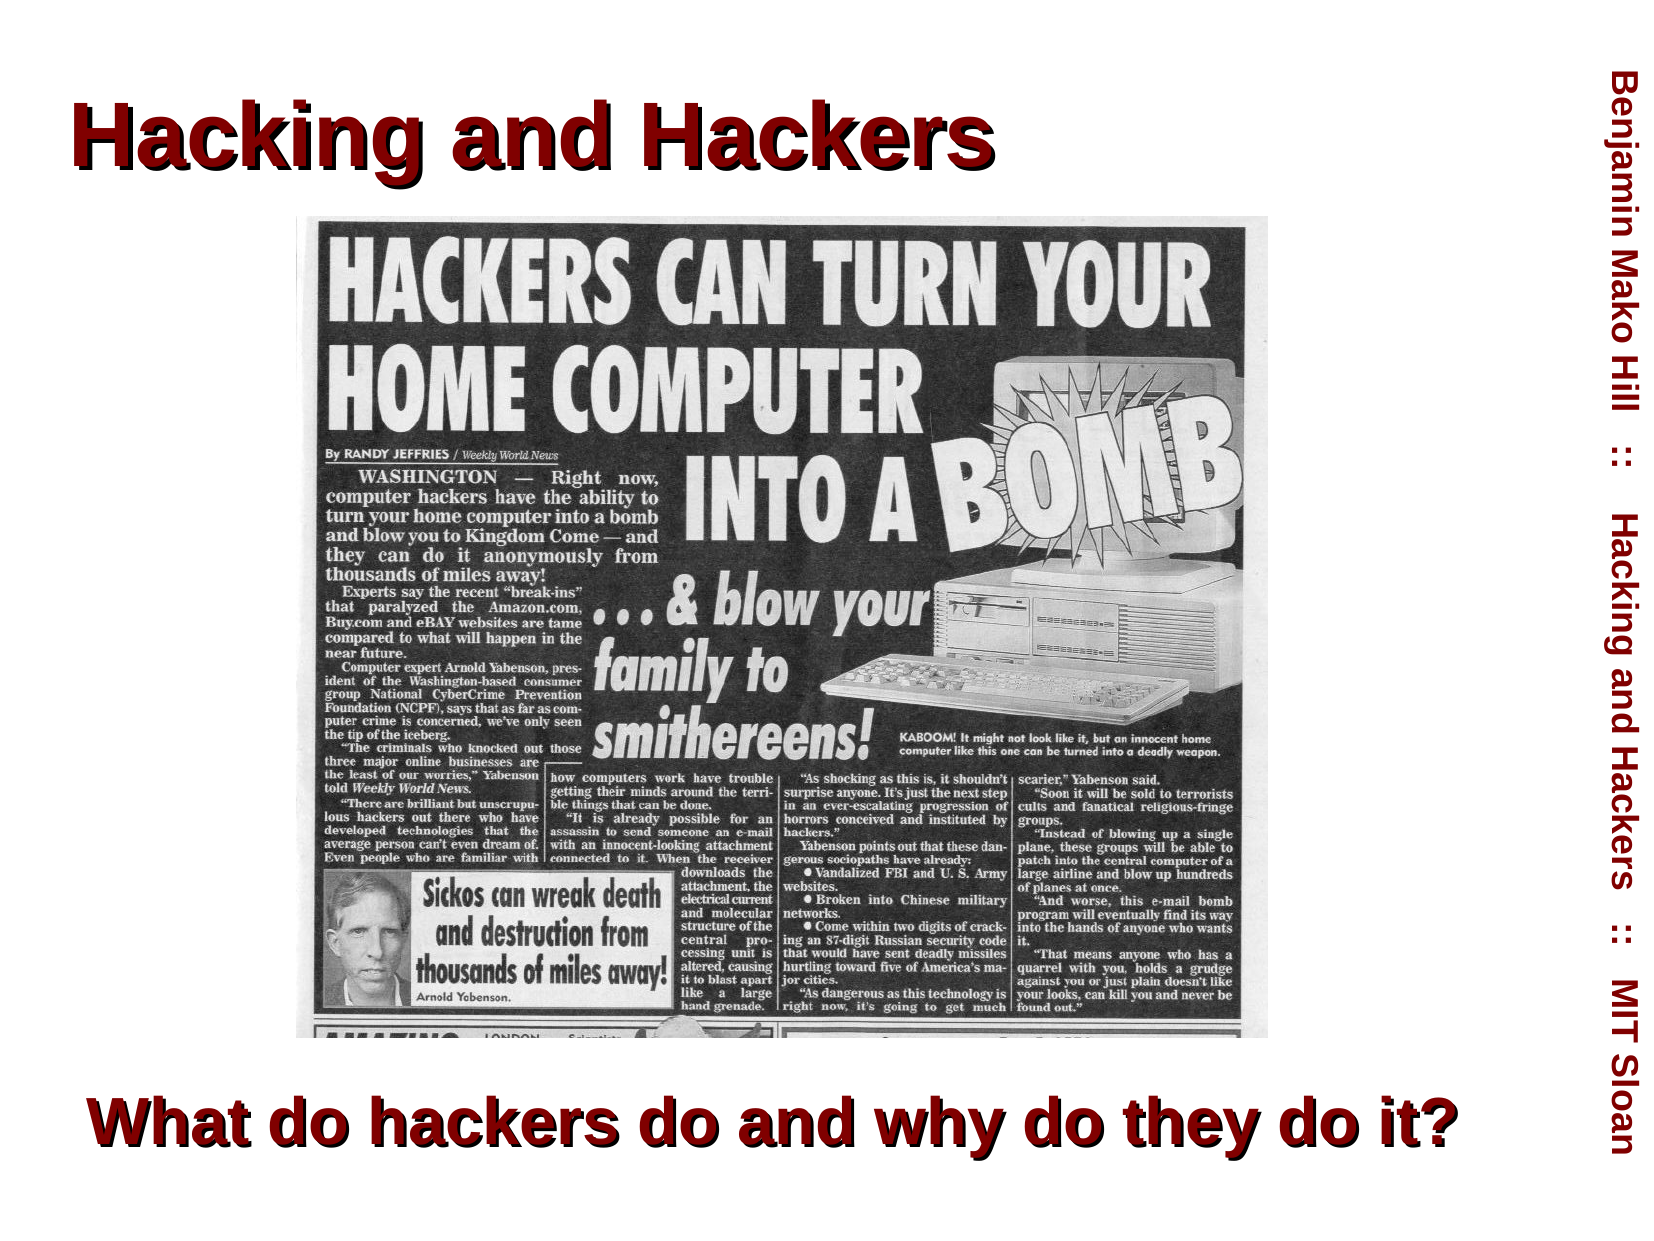

# Hacking and Hackers
What do hackers do and why do they do it?